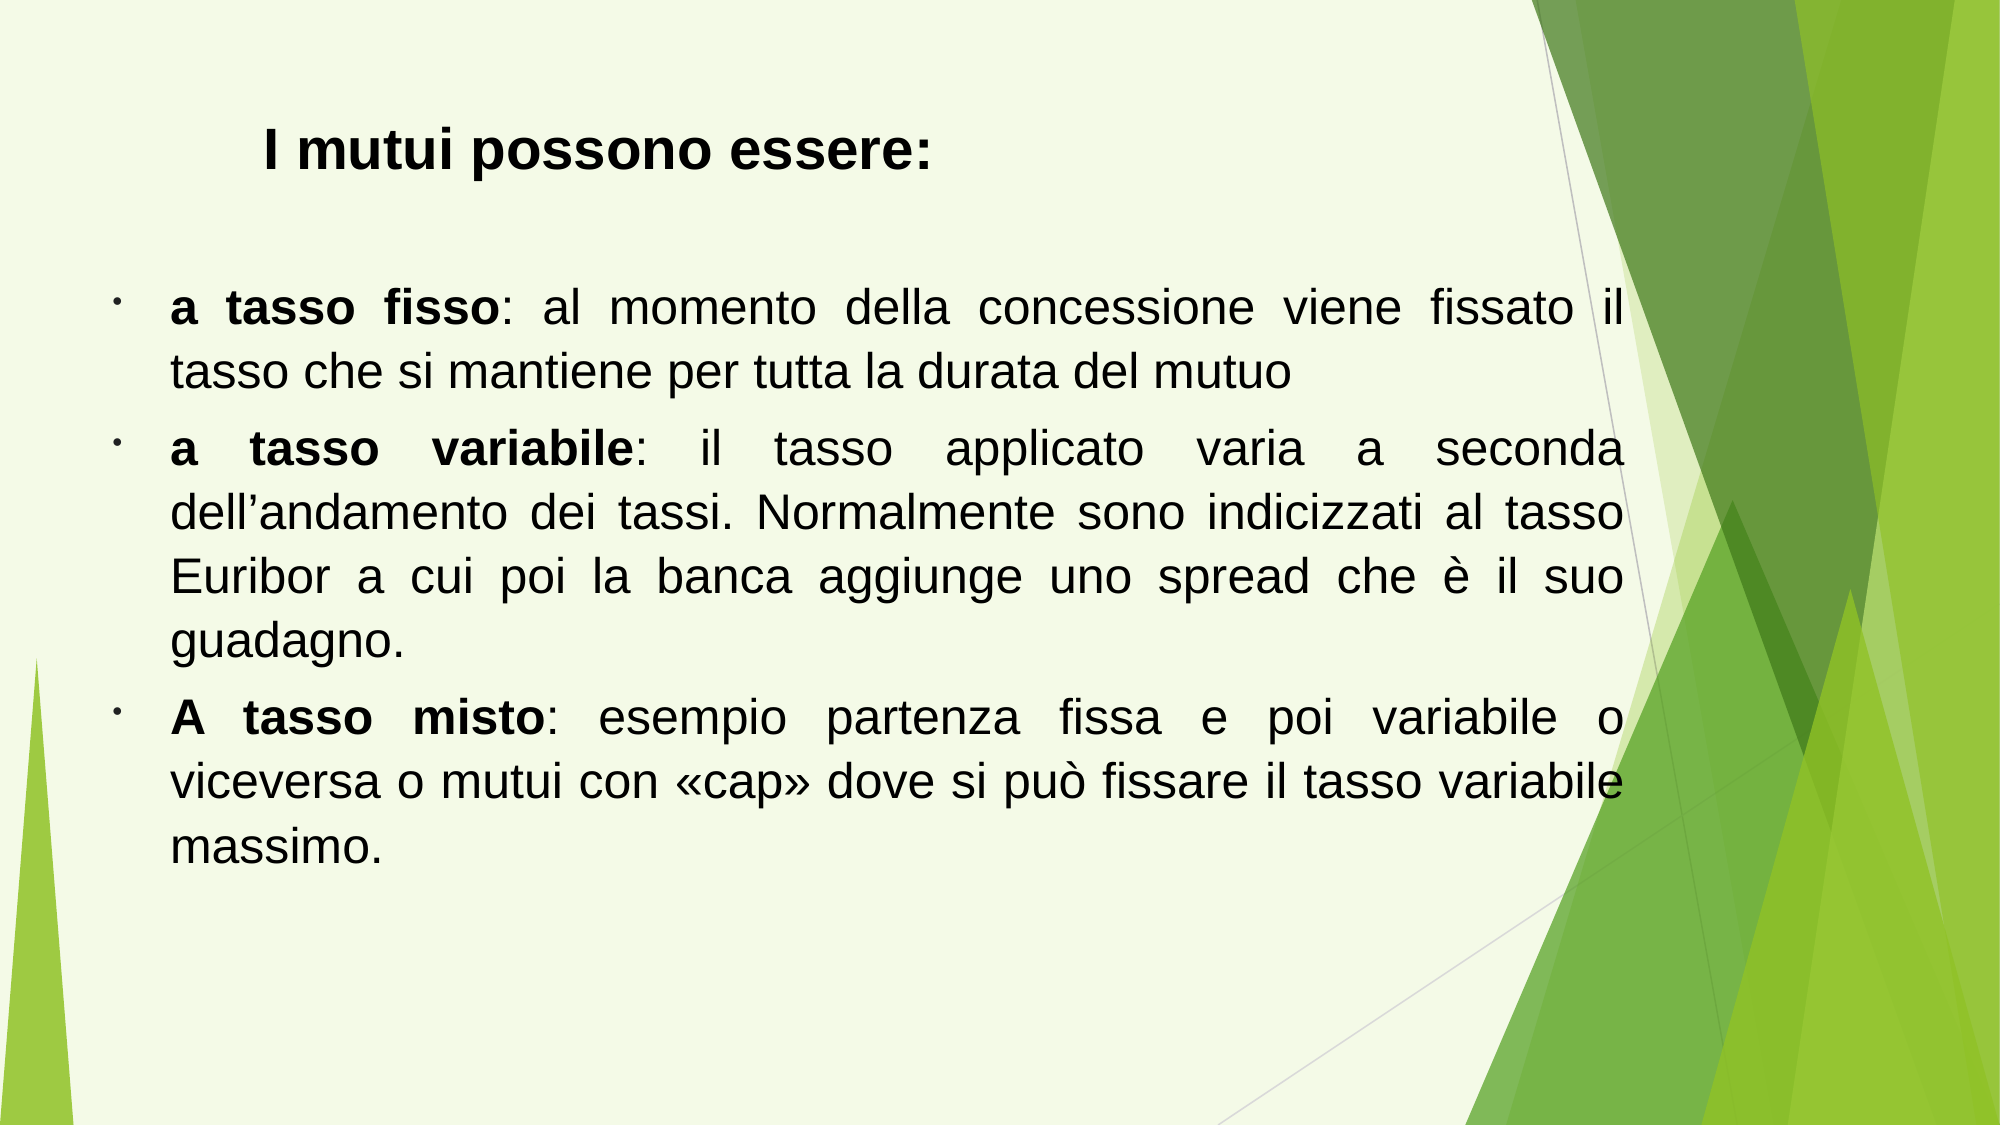

I mutui possono essere:
a tasso fisso: al momento della concessione viene fissato il tasso che si mantiene per tutta la durata del mutuo
a tasso variabile: il tasso applicato varia a seconda dell’andamento dei tassi. Normalmente sono indicizzati al tasso Euribor a cui poi la banca aggiunge uno spread che è il suo guadagno.
A tasso misto: esempio partenza fissa e poi variabile o viceversa o mutui con «cap» dove si può fissare il tasso variabile massimo.